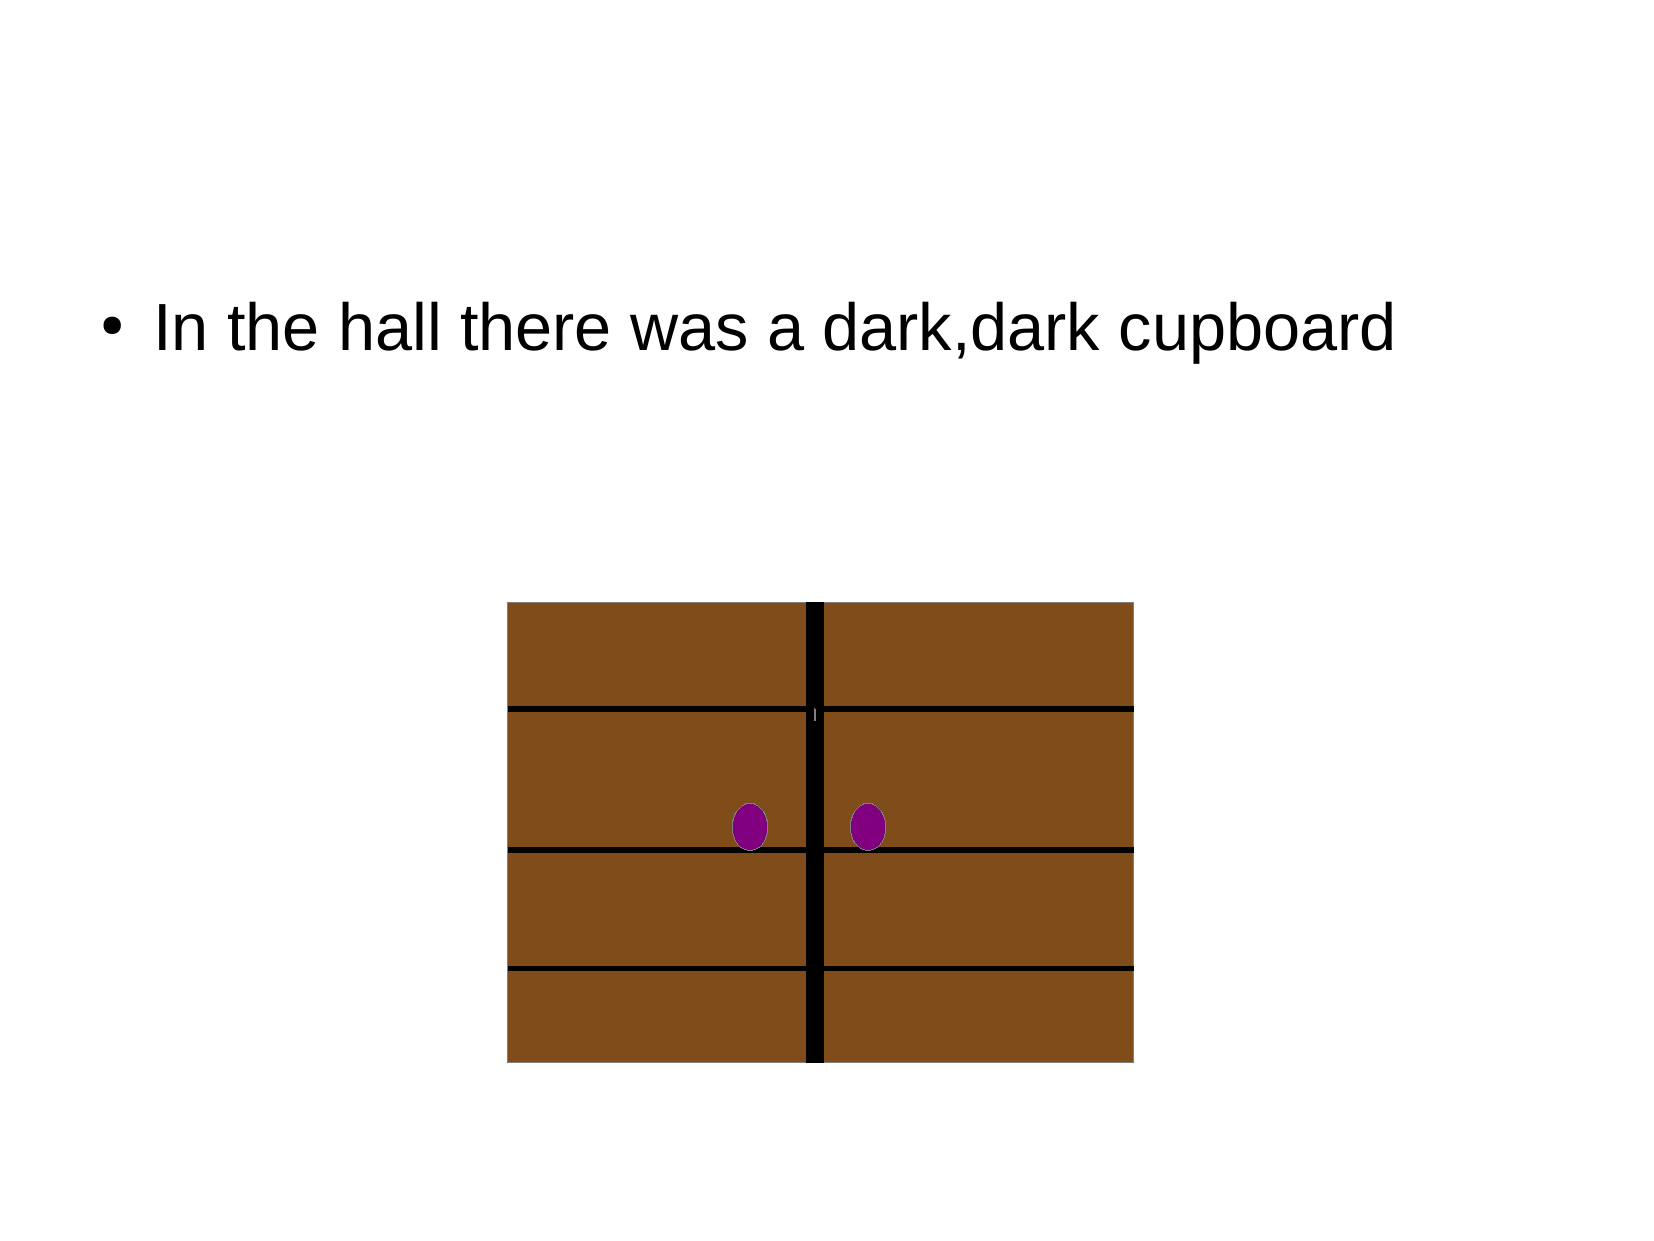

# In the hall there was a dark,dark cupboard